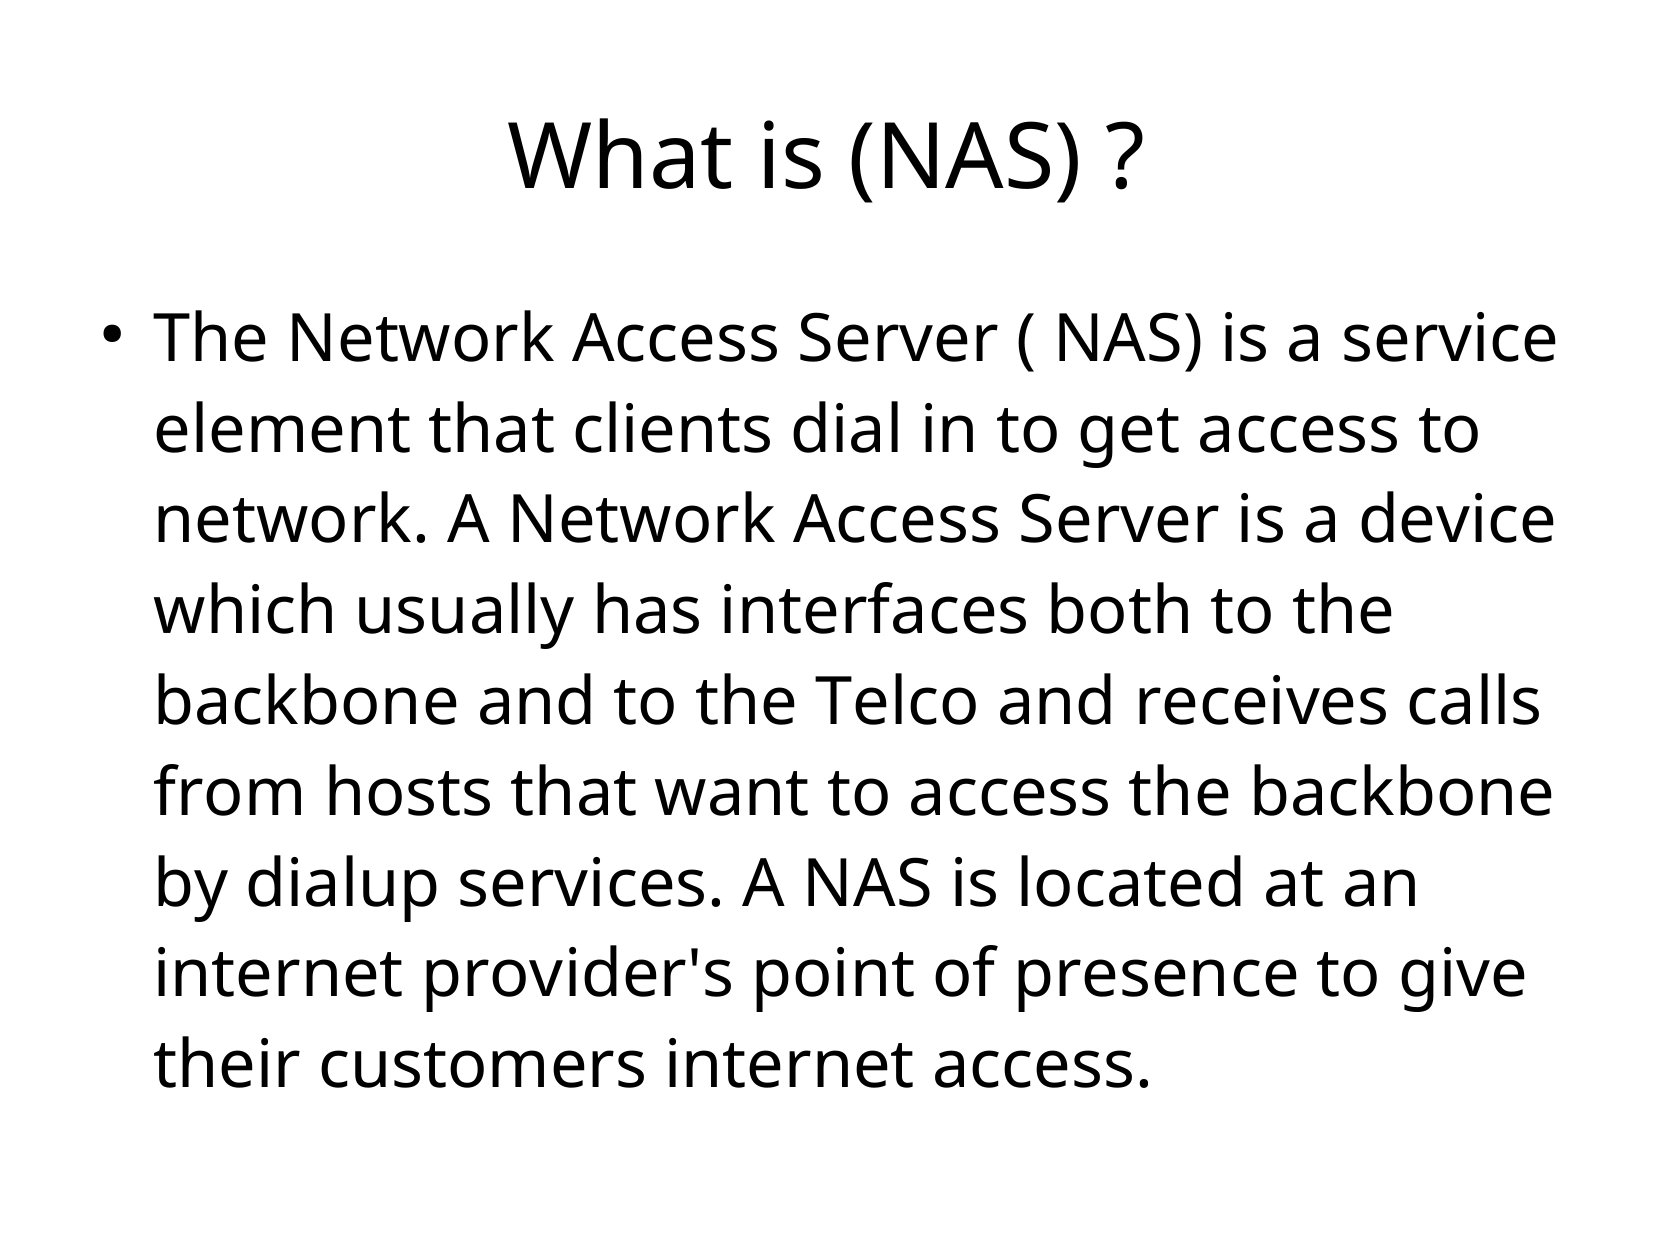

# What is (NAS) ?
The Network Access Server ( NAS) is a service element that clients dial in to get access to network. A Network Access Server is a device which usually has interfaces both to the backbone and to the Telco and receives calls from hosts that want to access the backbone by dialup services. A NAS is located at an internet provider's point of presence to give their customers internet access.